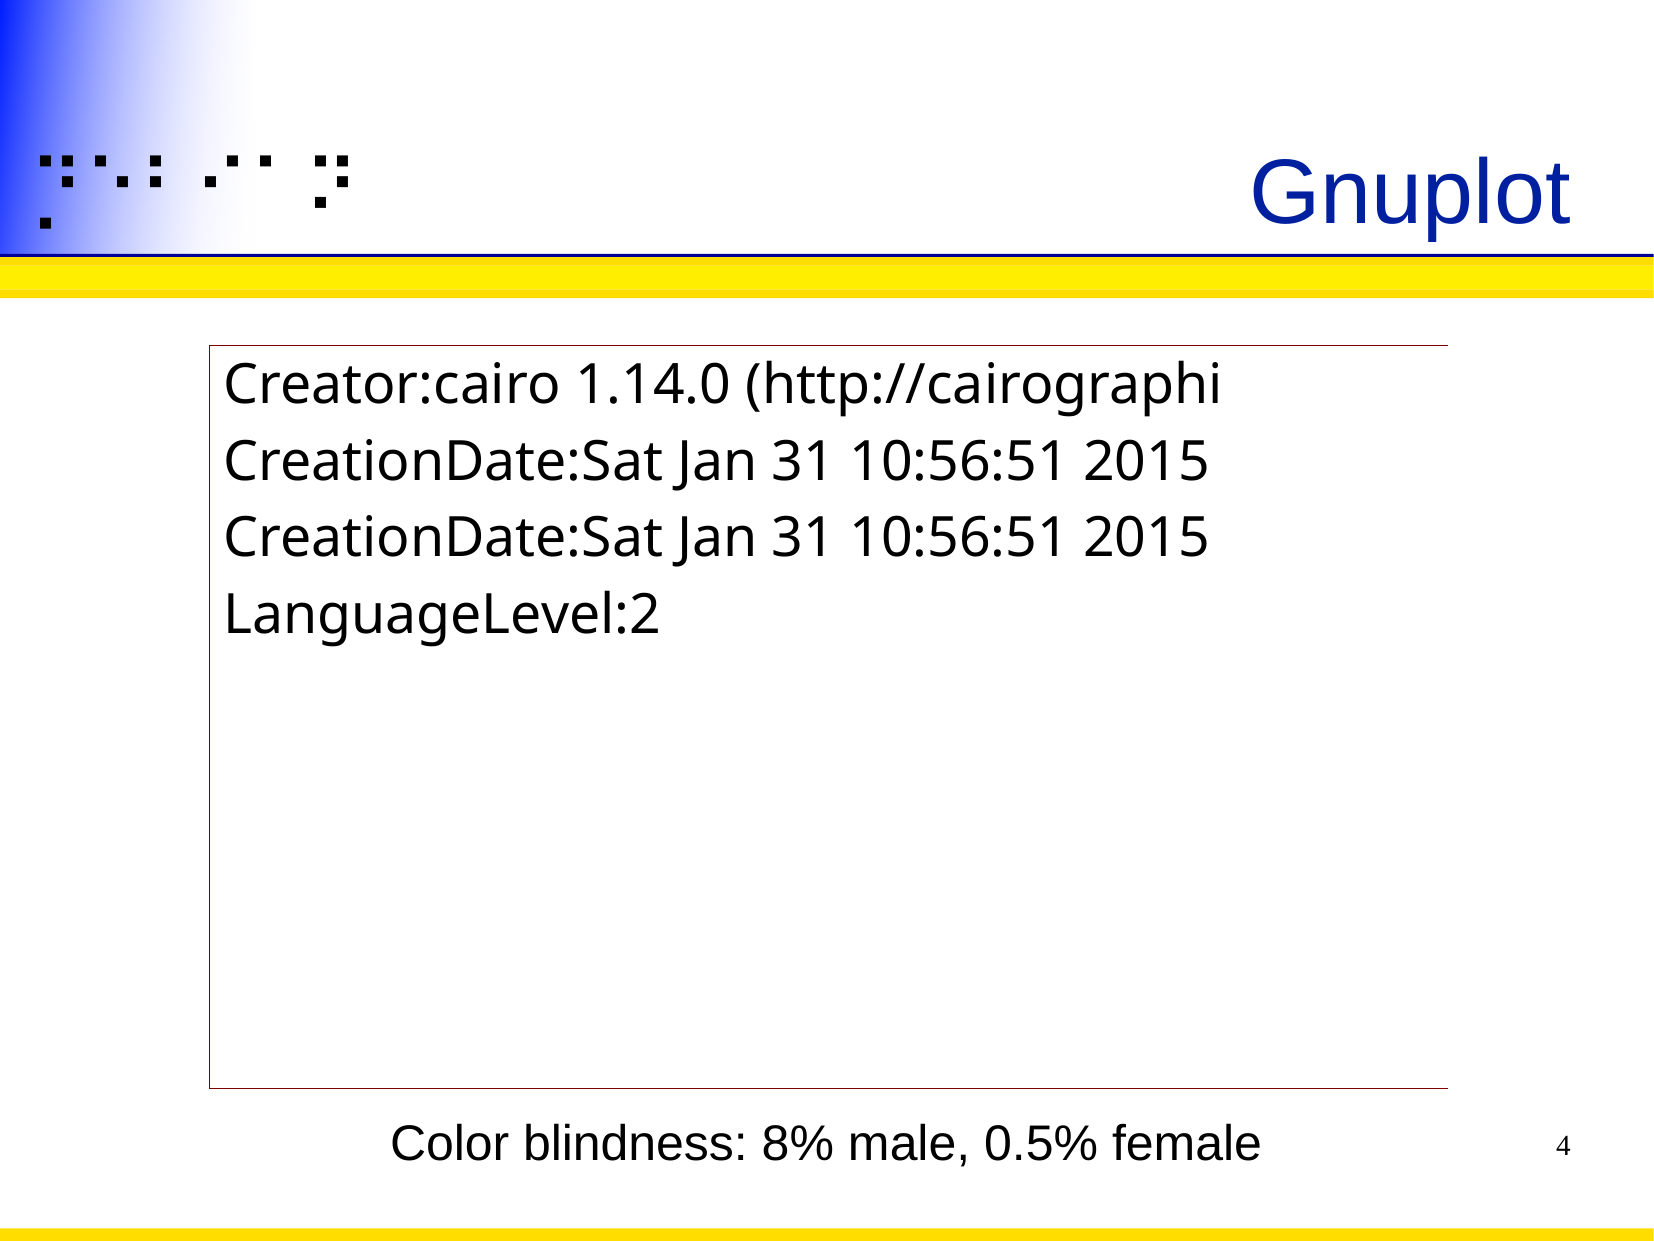

# Gnuplot
Color blindness: 8% male, 0.5% female
4